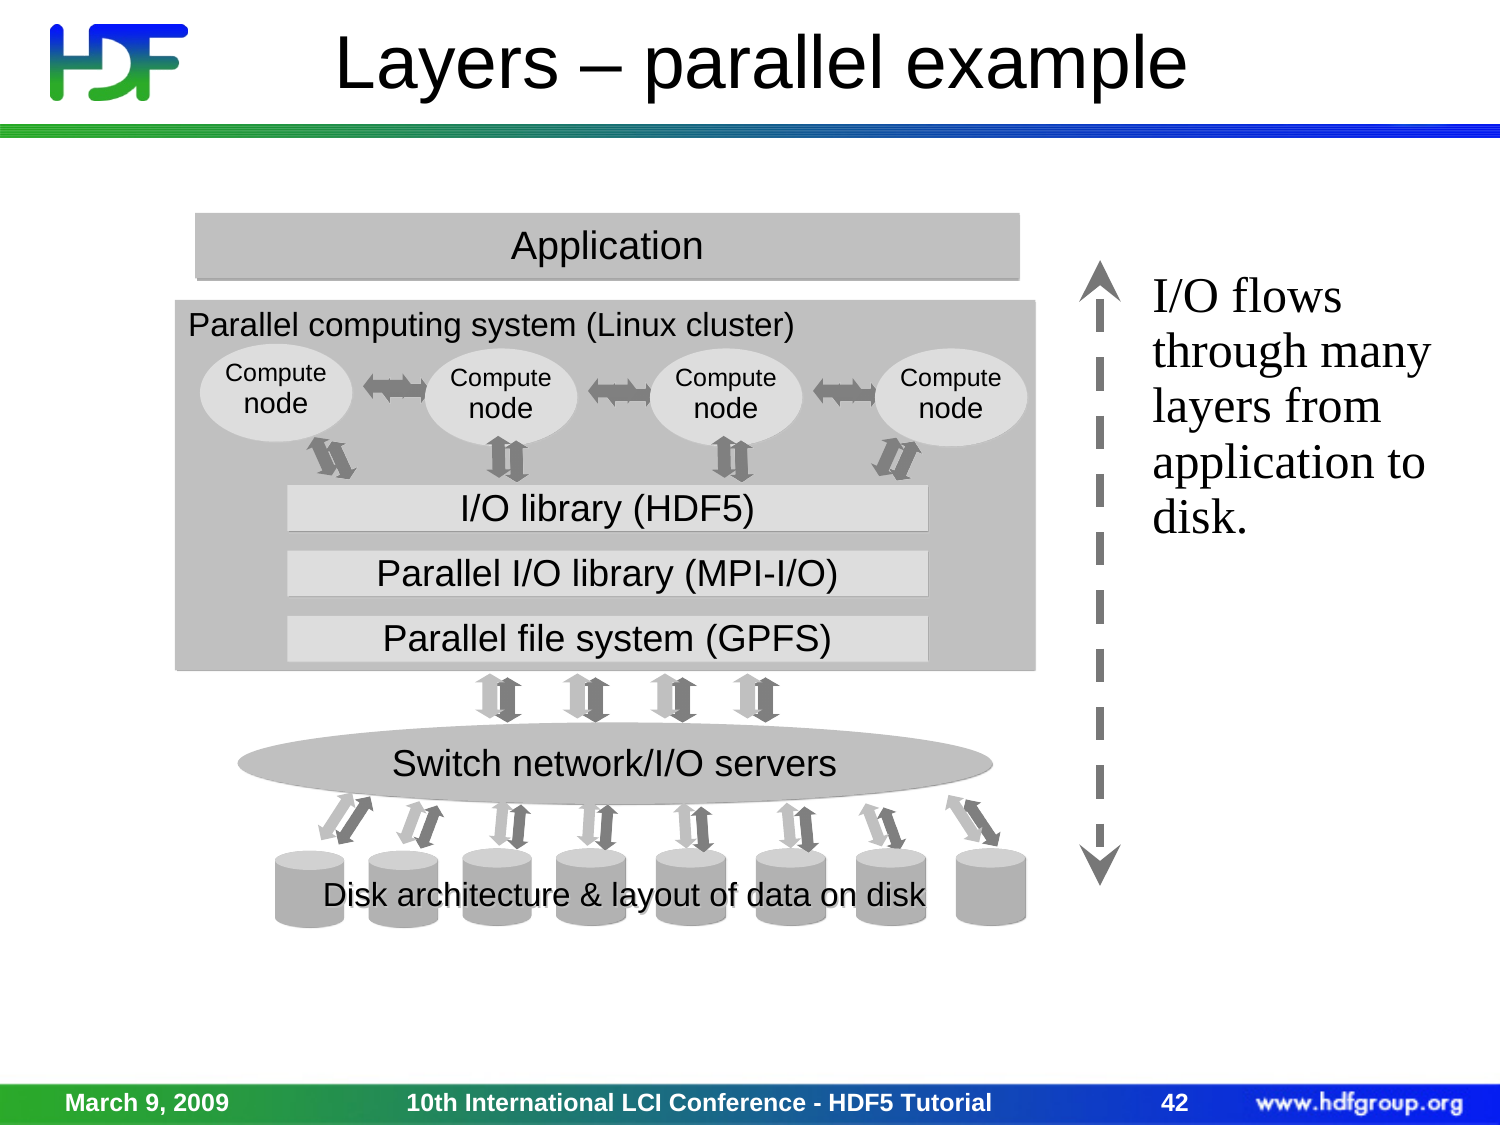

# Layers – parallel example
Application
I/O flows through many layers from application to disk.
Parallel computing system (Linux cluster)
Compute
node
Compute
node
Compute
node
Compute
node
I/O library (HDF5)
Parallel I/O library (MPI-I/O)
Parallel file system (GPFS)
Switch network/I/O servers
Disk architecture & layout of data on disk
March 9, 2009
10th International LCI Conference - HDF5 Tutorial